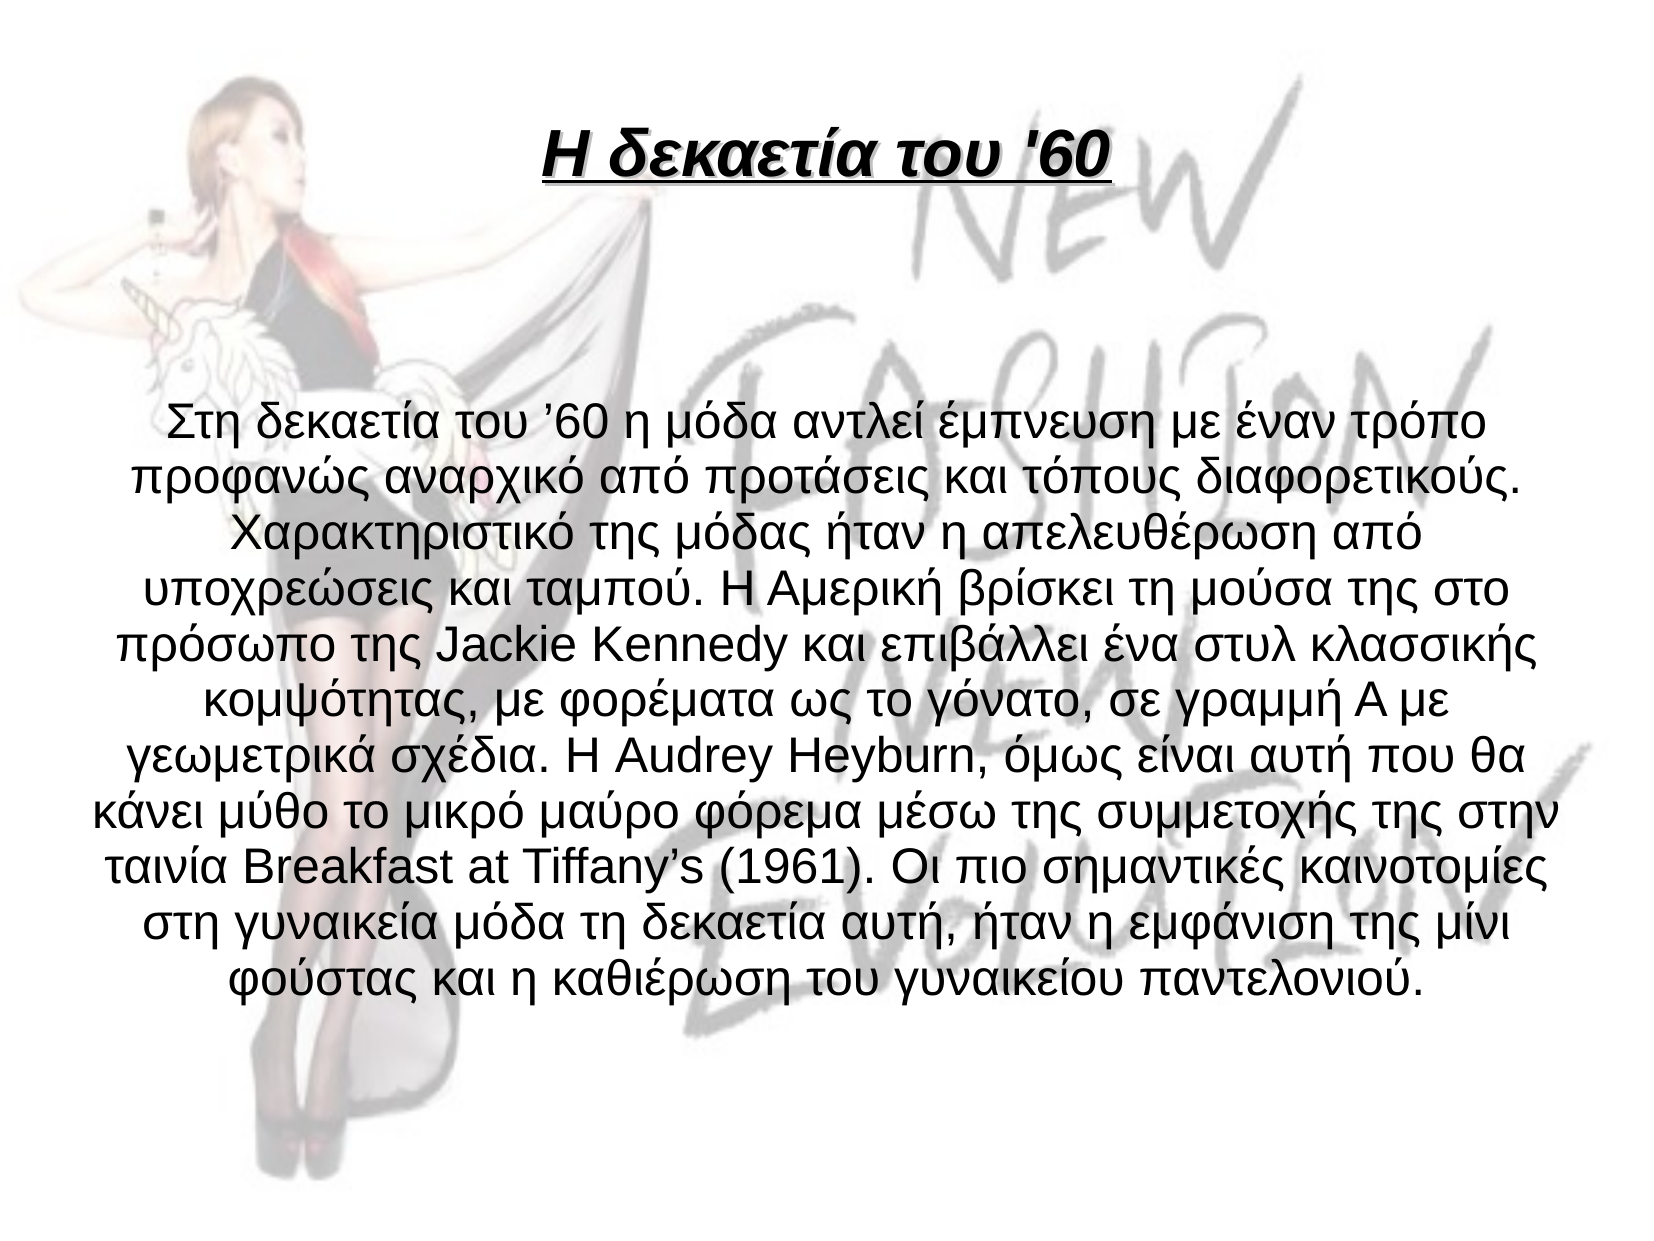

# Η δεκαετία του '60
Στη δεκαετία του ’60 η μόδα αντλεί έμπνευση με έναν τρόπο προφανώς αναρχικό από προτάσεις και τόπους διαφορετικούς. Χαρακτηριστικό της μόδας ήταν η απελευθέρωση από υποχρεώσεις και ταμπού. Η Αμερική βρίσκει τη μούσα της στο πρόσωπο της Jackie Kennedy και επιβάλλει ένα στυλ κλασσικής κομψότητας, με φορέματα ως το γόνατο, σε γραμμή Α με γεωμετρικά σχέδια. Η Audrey Heyburn, όμως είναι αυτή που θα κάνει μύθο το μικρό μαύρο φόρεμα μέσω της συμμετοχής της στην ταινία Breakfast at Tiffany’s (1961). Οι πιο σημαντικές καινοτομίες στη γυναικεία μόδα τη δεκαετία αυτή, ήταν η εμφάνιση της μίνι φούστας και η καθιέρωση του γυναικείου παντελονιού.